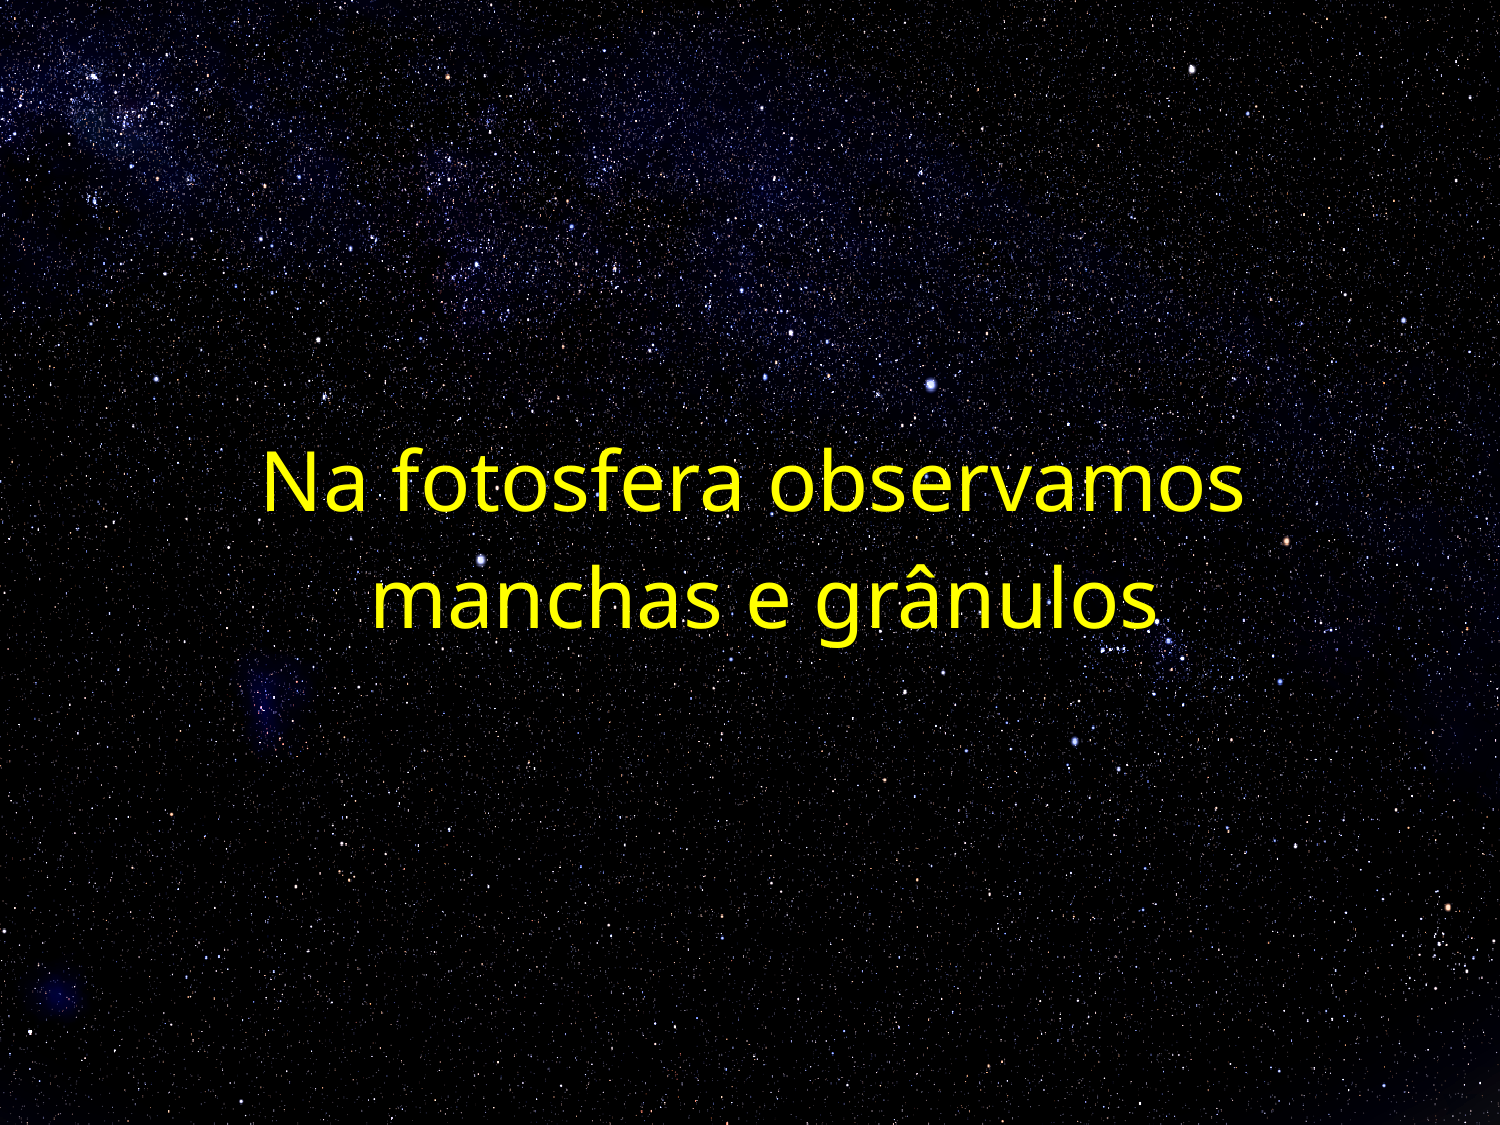

# Na fotosfera observamos
manchas e grânulos